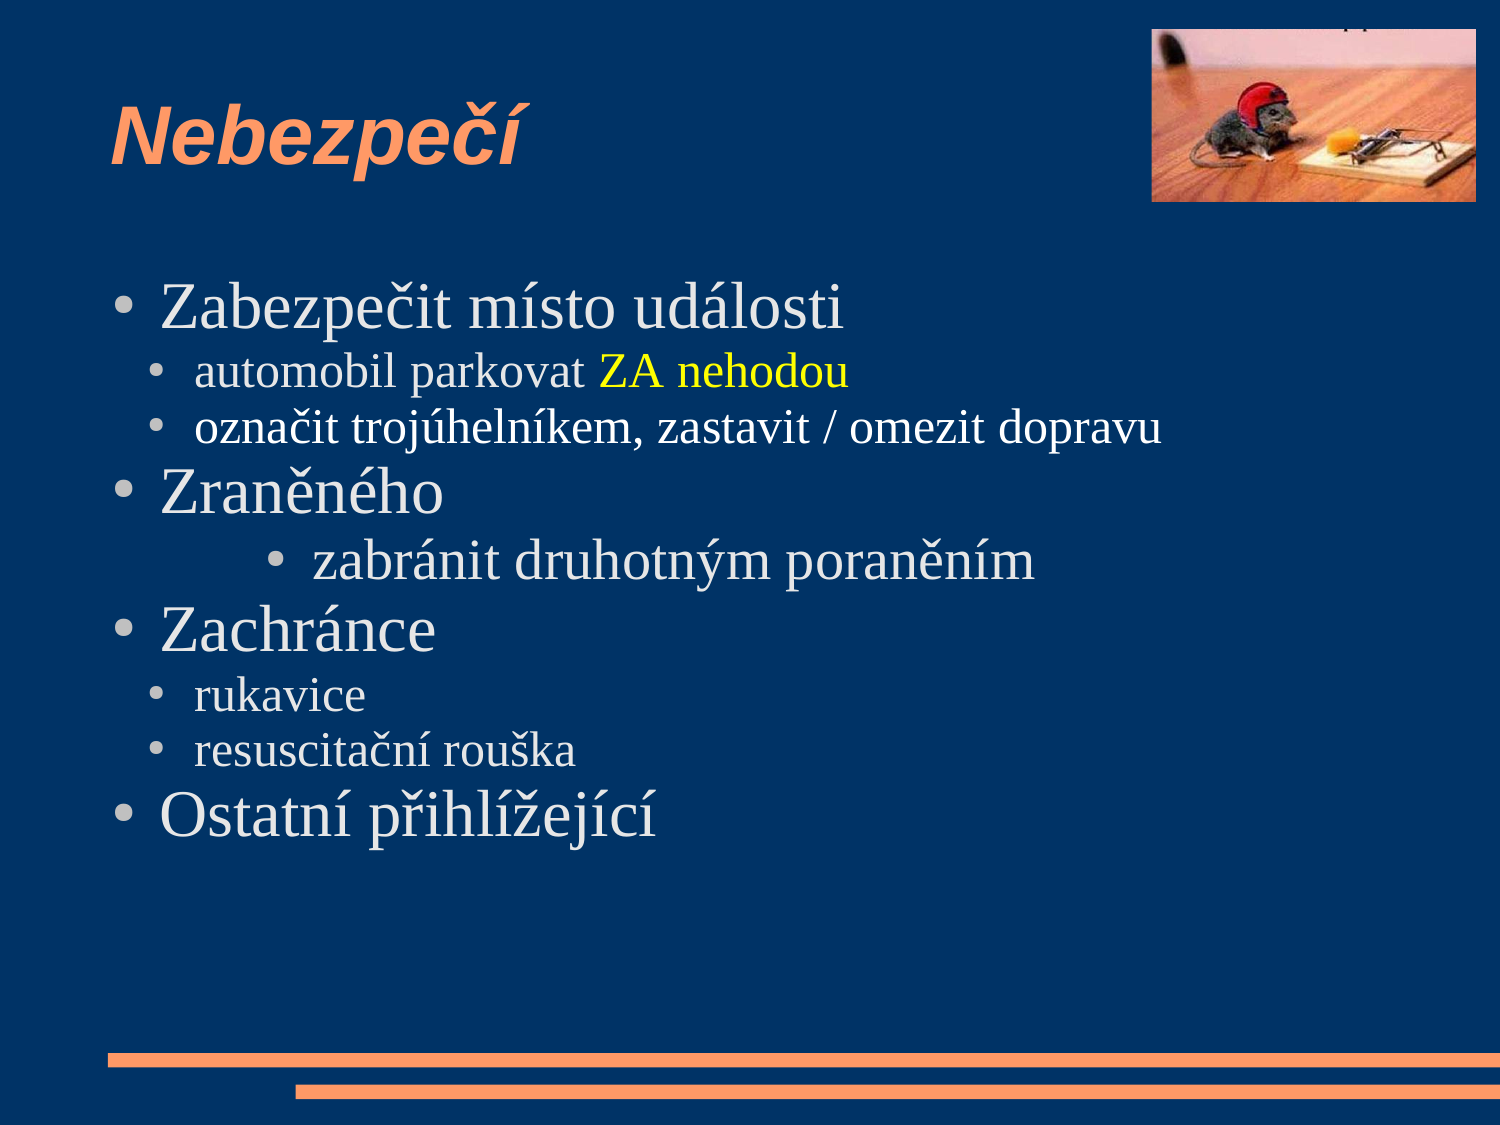

# Nebezpečí
Zabezpečit místo události
automobil parkovat ZA nehodou
označit trojúhelníkem, zastavit / omezit dopravu
Zraněného
zabránit druhotným poraněním
Zachránce
rukavice
resuscitační rouška
Ostatní přihlížející